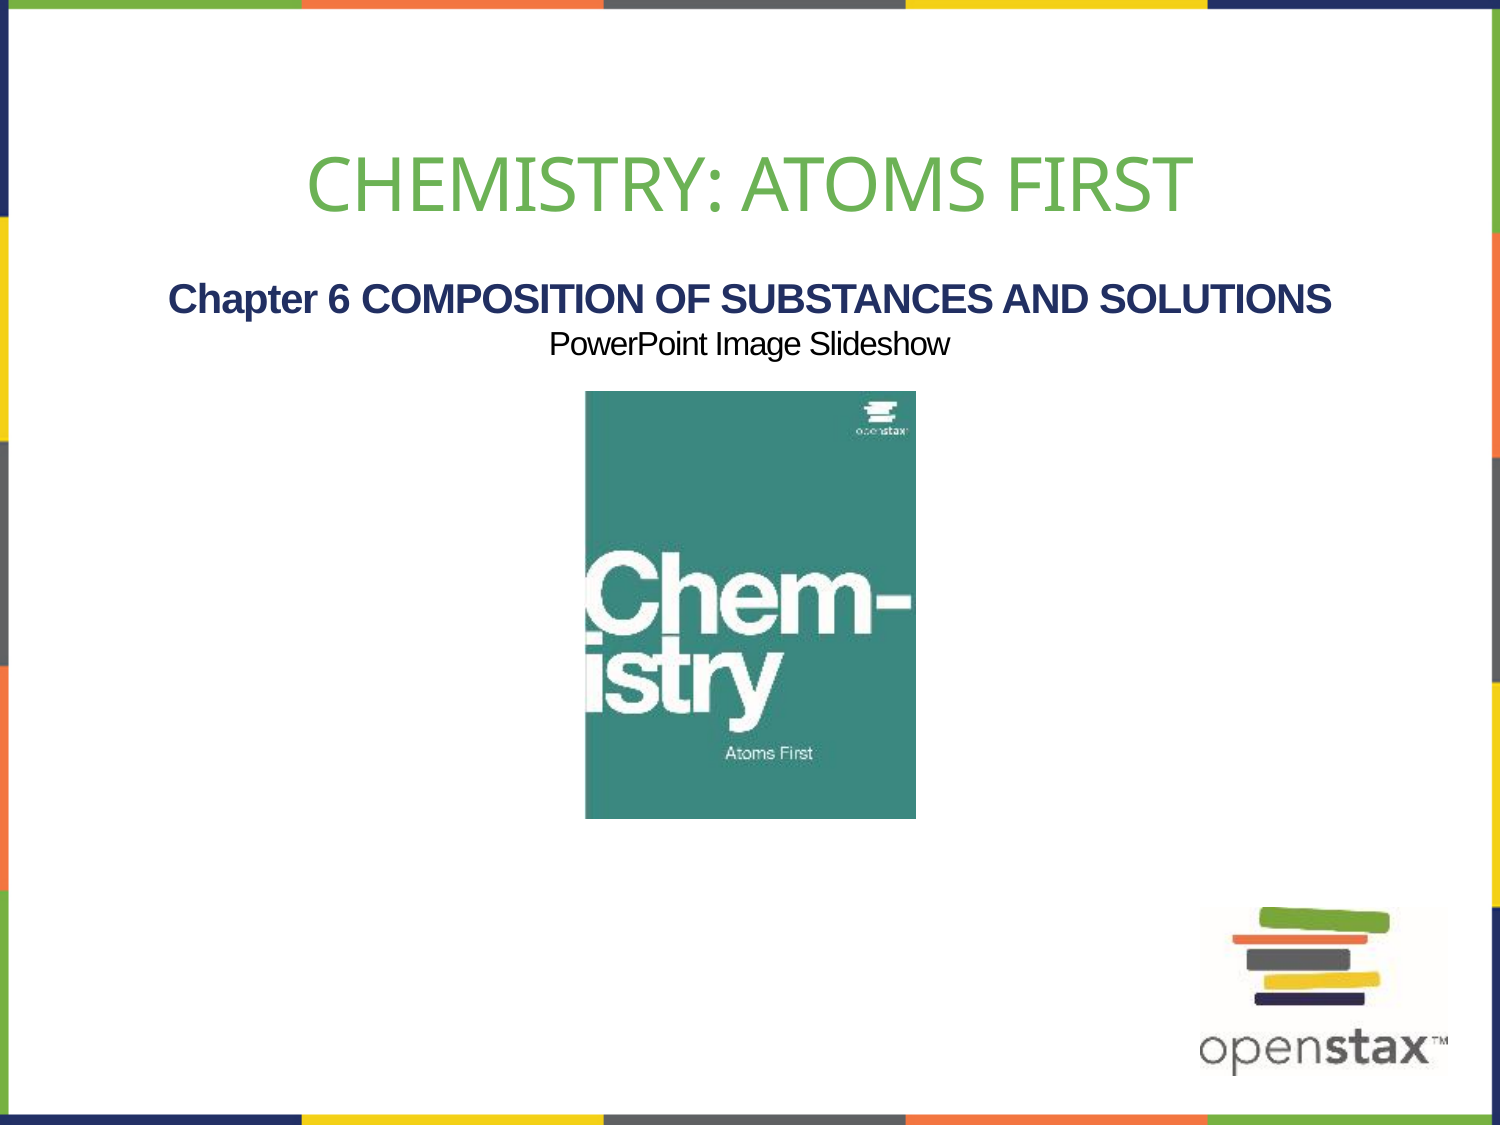

CHEMISTRY: Atoms First
Chapter 6 Composition of Substances And Solutions
PowerPoint Image Slideshow